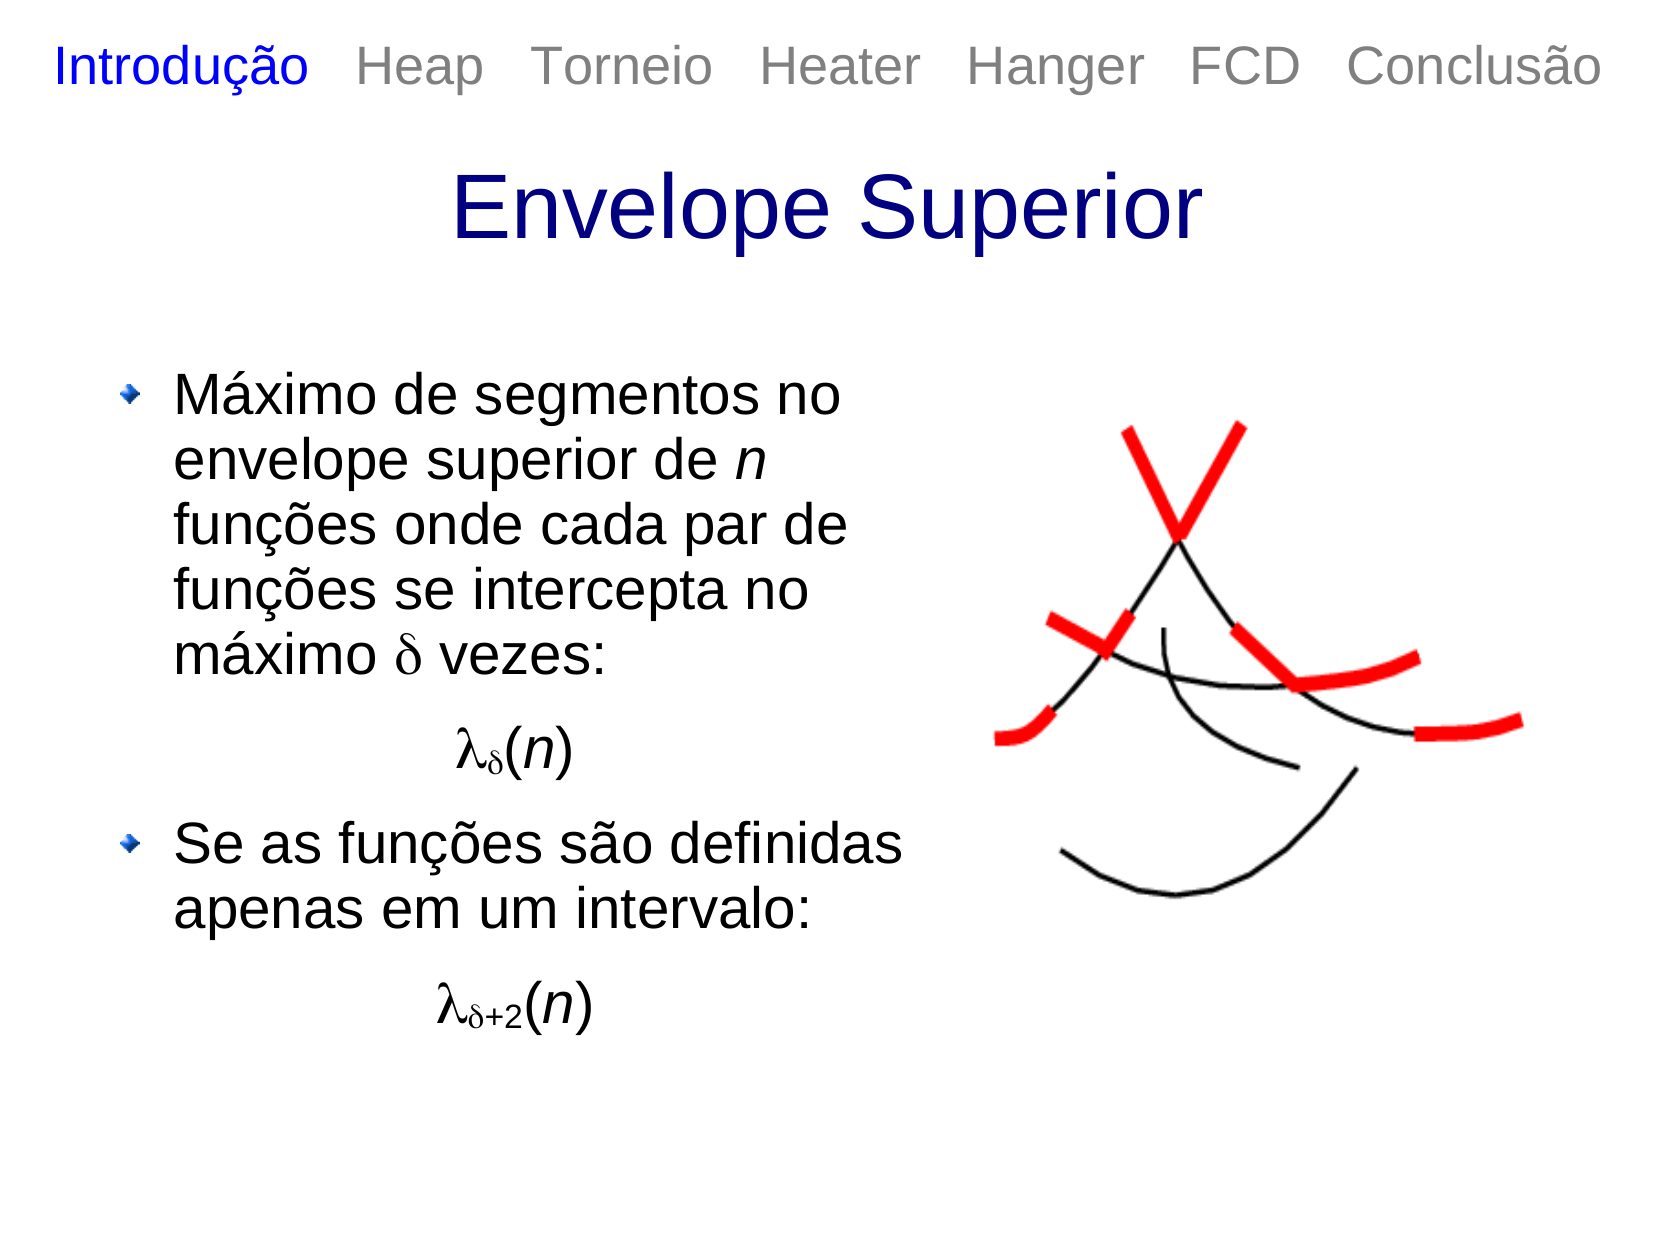

Introdução Heap Torneio Heater Hanger FCD Conclusão
# Envelope Superior
Máximo de segmentos no envelope superior de n funções onde cada par de funções se intercepta no máximo  vezes:
(n)
Se as funções são definidas apenas em um intervalo:
+2(n)